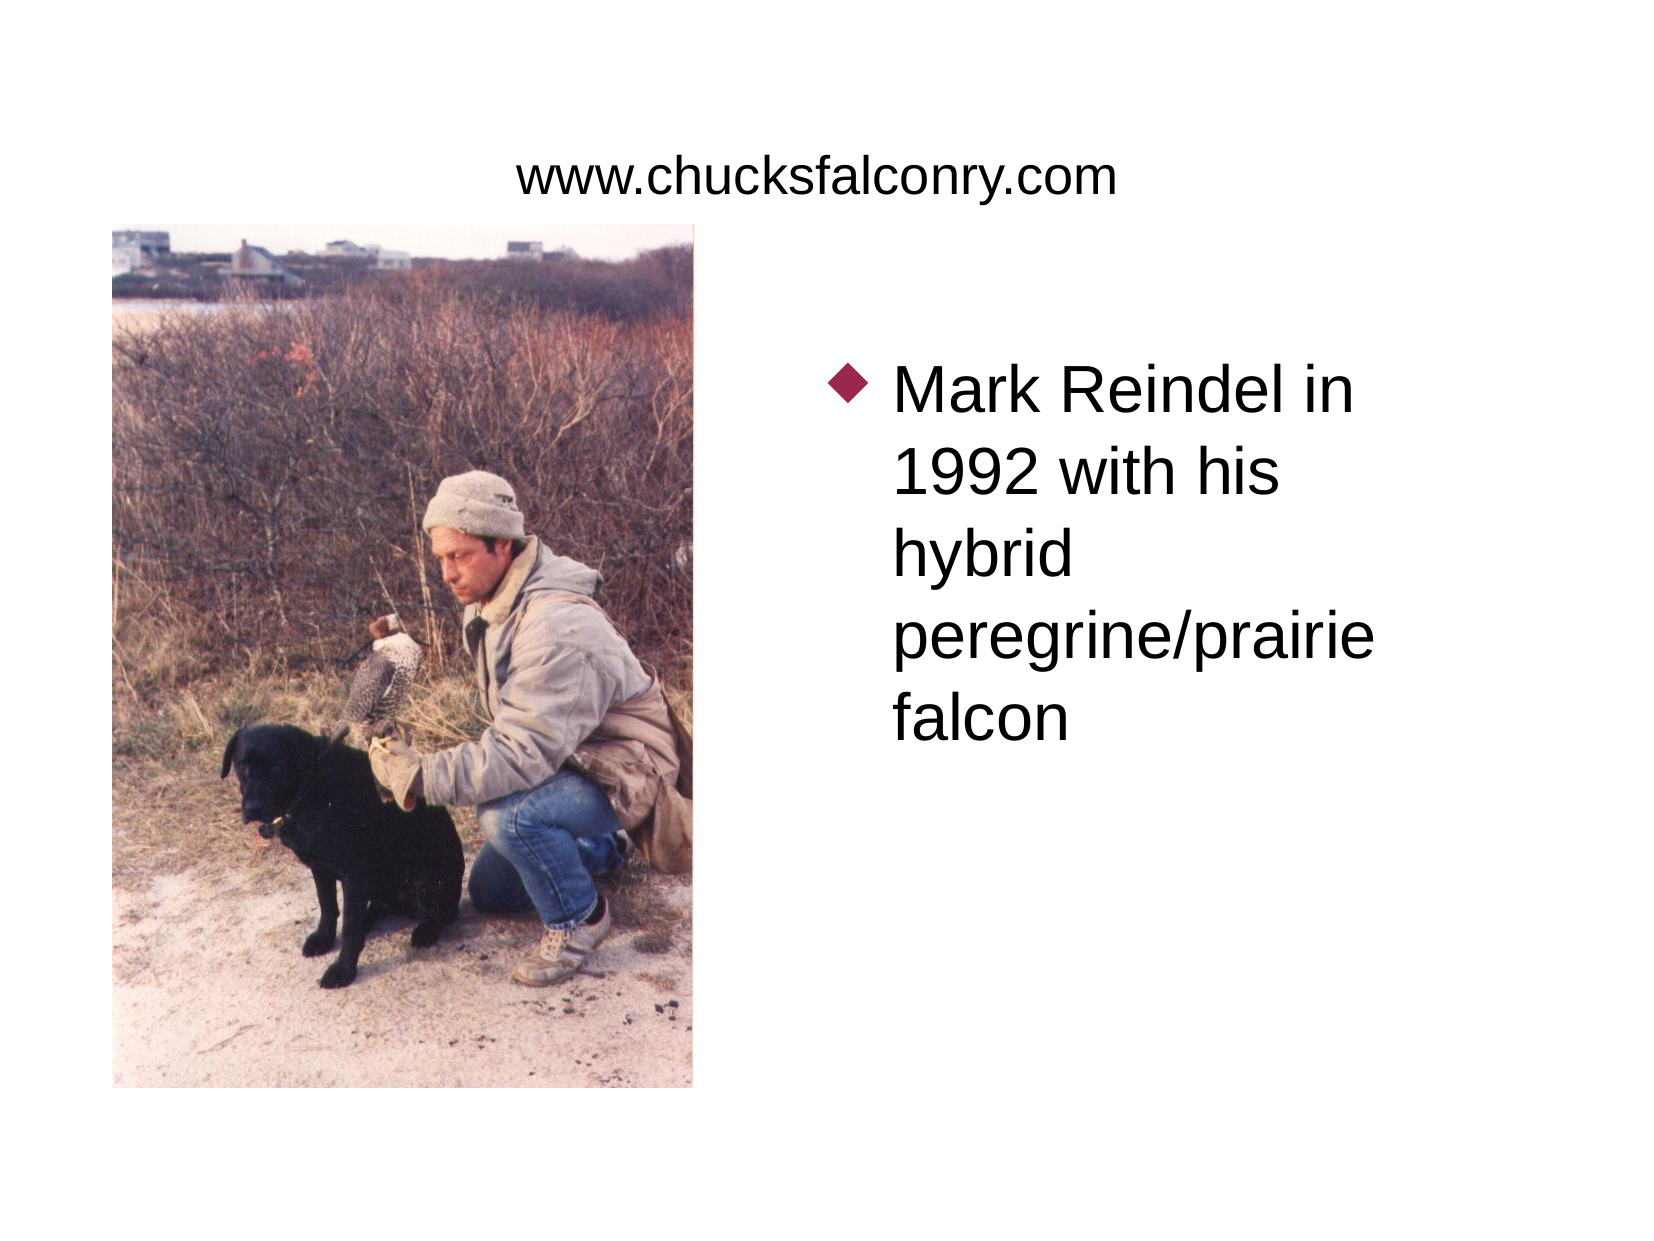

www.chucksfalconry.com
# Mark Reindel in 1992 with his hybrid peregrine/prairie falcon